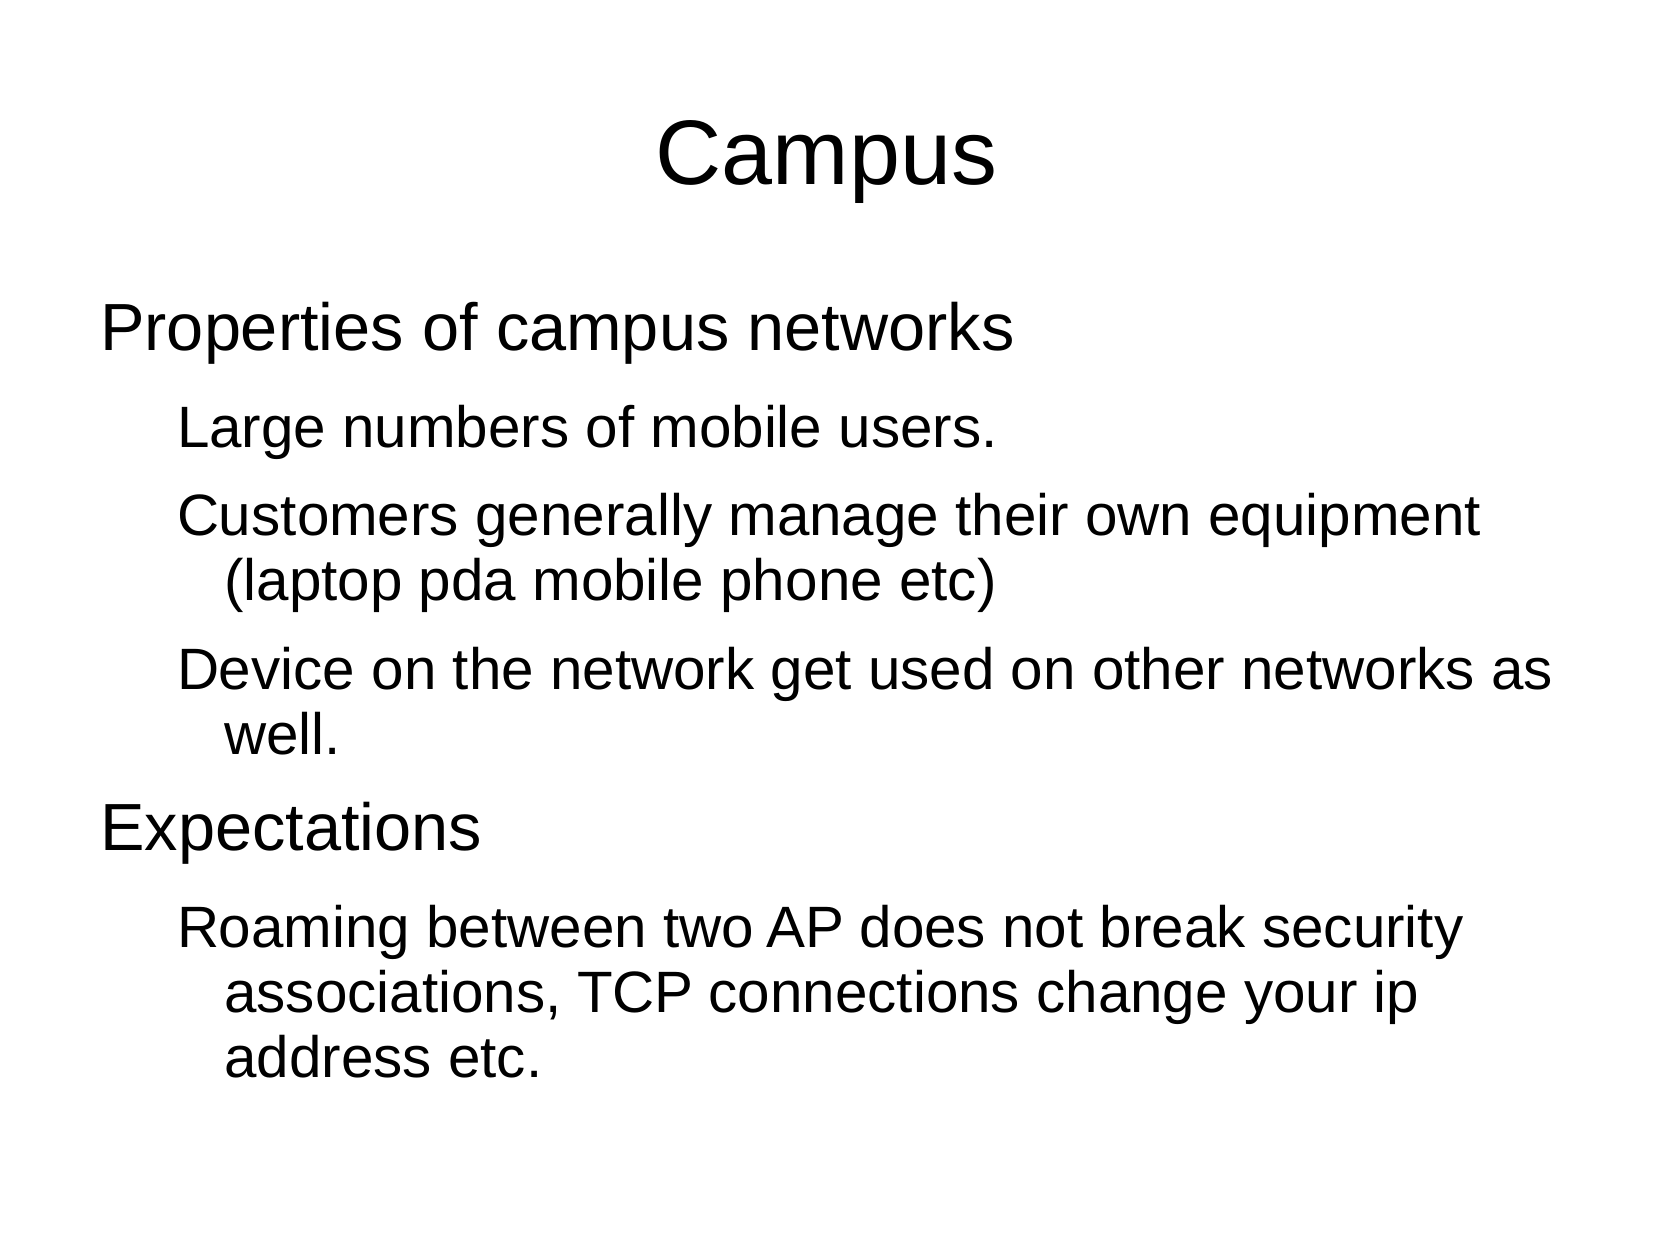

# Campus
Properties of campus networks
Large numbers of mobile users.
Customers generally manage their own equipment (laptop pda mobile phone etc)
Device on the network get used on other networks as well.
Expectations
Roaming between two AP does not break security associations, TCP connections change your ip address etc.